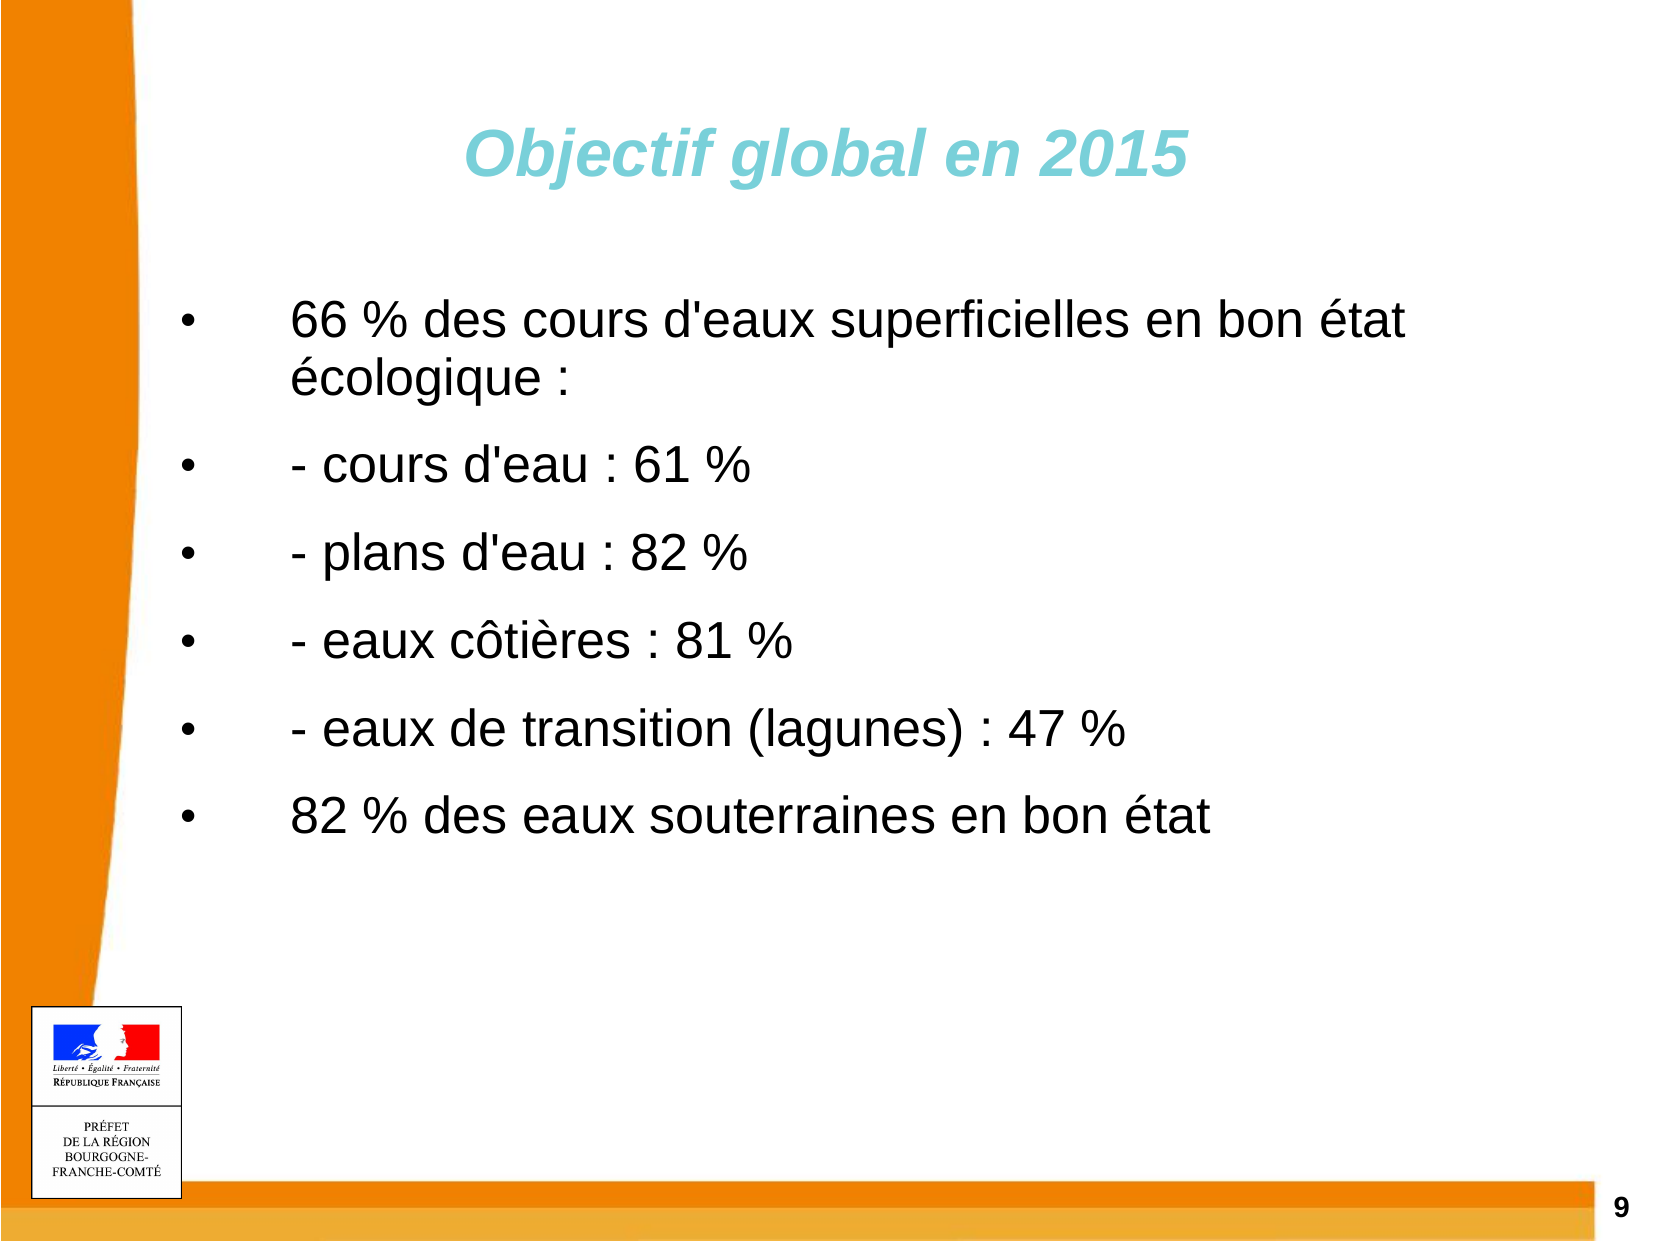

# Objectif global en 2015
•	66 % des cours d'eaux superficielles en bon état écologique :
•	- cours d'eau : 61 %
•	- plans d'eau : 82 %
•	- eaux côtières : 81 %
•	- eaux de transition (lagunes) : 47 %
•	82 % des eaux souterraines en bon état
9